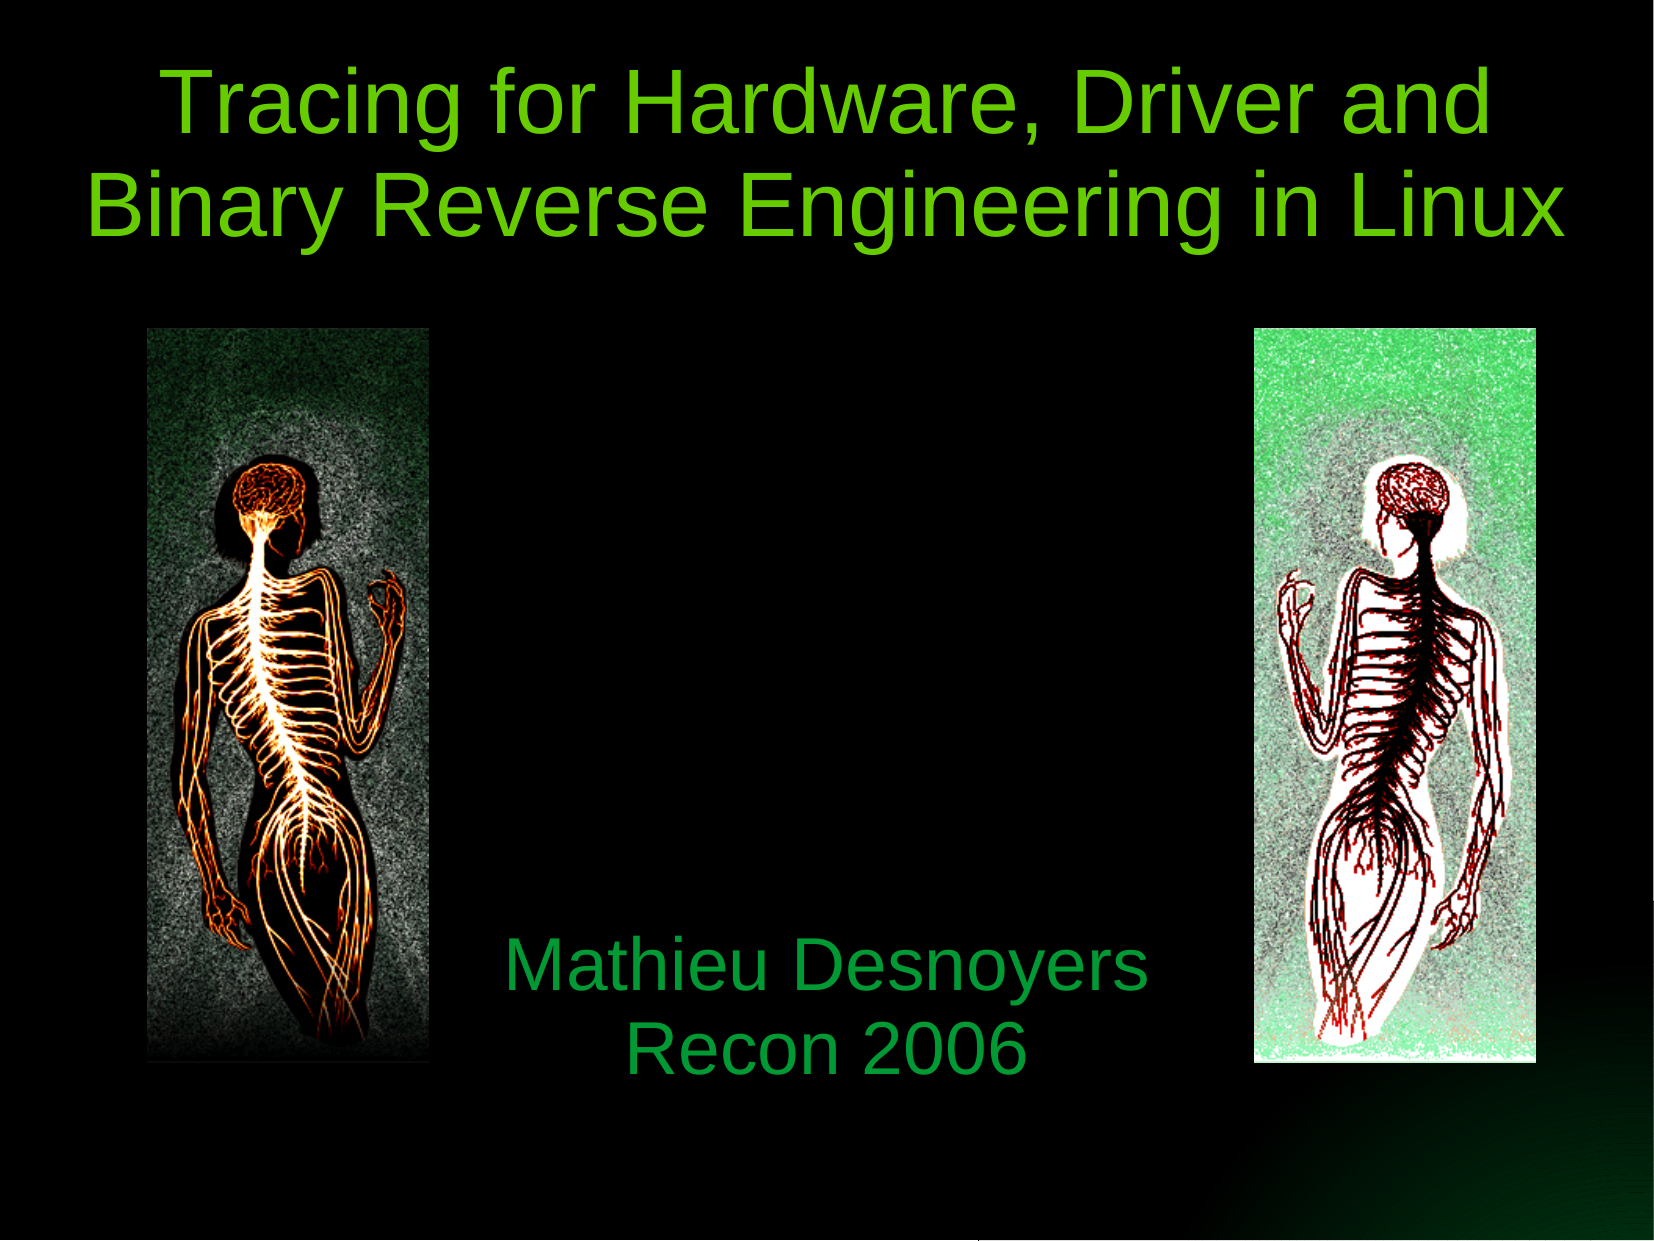

# Tracing for Hardware, Driver and Binary Reverse Engineering in Linux
Mathieu Desnoyers Recon 2006